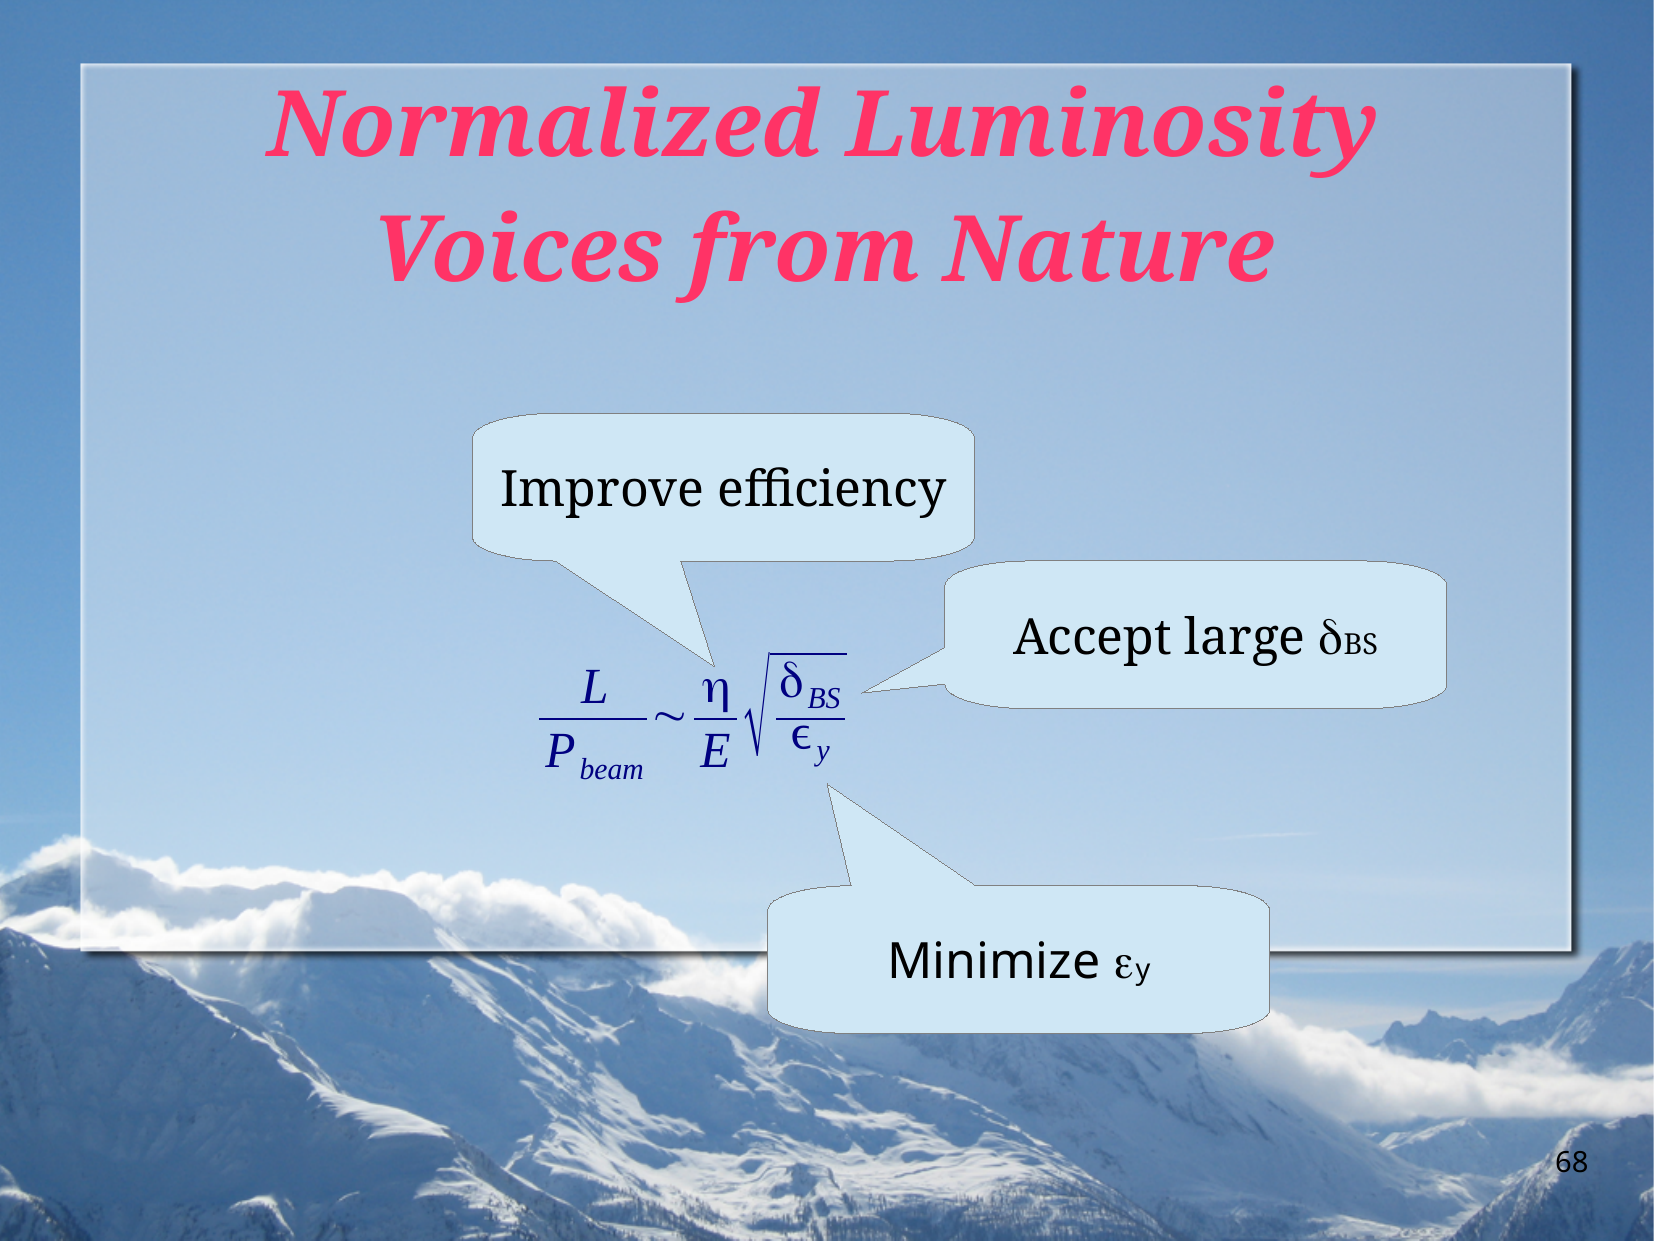

# Normalized Luminosity Voices from Nature
Improve efficiency
Accept large dBS
Minimize ey
68